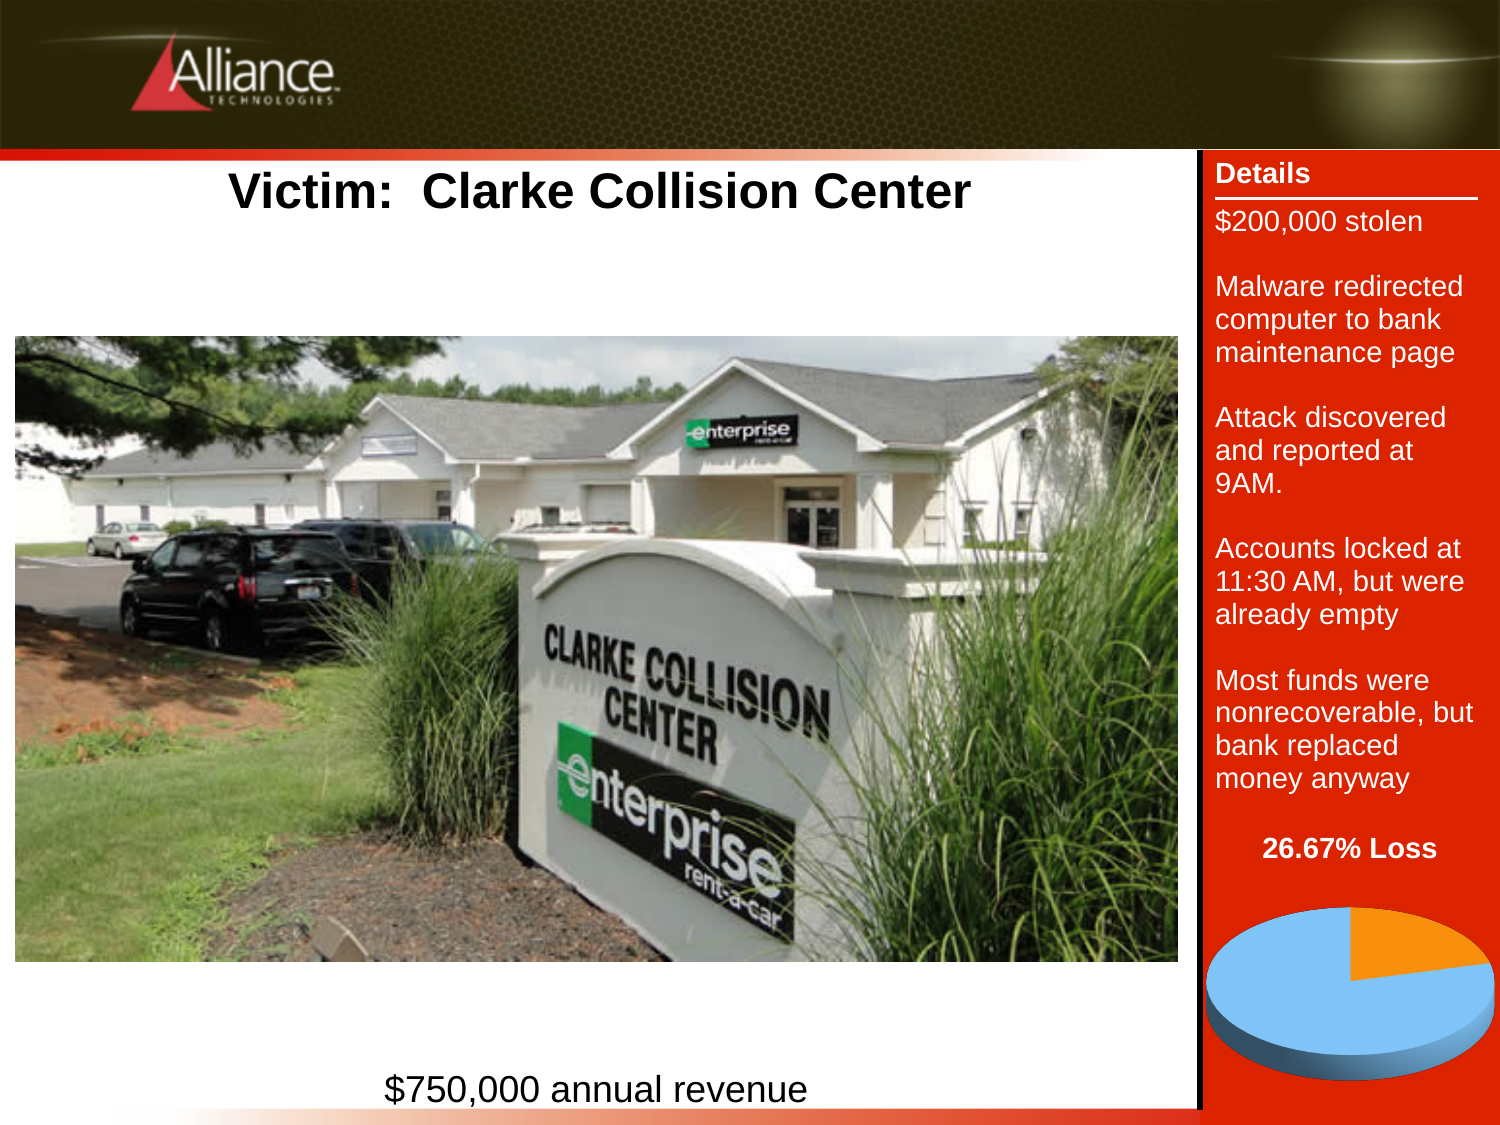

Details
Victim: Clarke Collision Center
$200,000 stolen
Malware redirected computer to bank maintenance page
Attack discovered and reported at 9AM.
Accounts locked at 11:30 AM, but were already empty
Most funds were nonrecoverable, but bank replaced money anyway
26.67% Loss
[unsupported chart]
$750,000 annual revenue